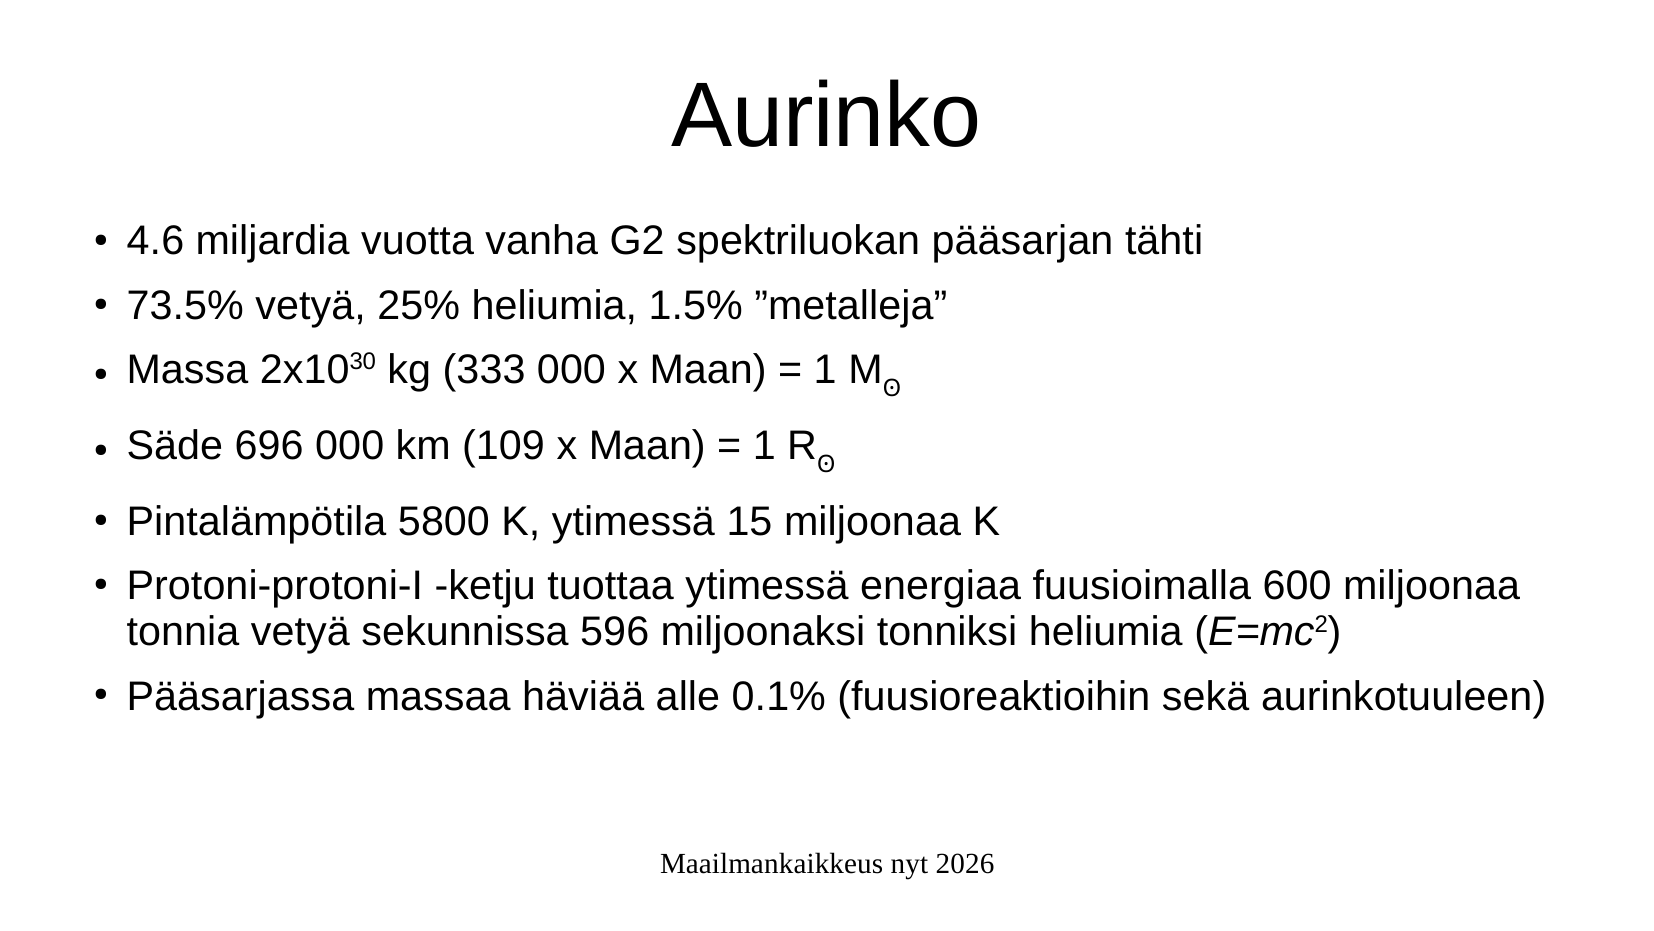

# Aurinko
4.6 miljardia vuotta vanha G2 spektriluokan pääsarjan tähti
73.5% vetyä, 25% heliumia, 1.5% ”metalleja”
Massa 2x1030 kg (333 000 x Maan) = 1 Mʘ
Säde 696 000 km (109 x Maan) = 1 Rʘ
Pintalämpötila 5800 K, ytimessä 15 miljoonaa K
Protoni-protoni-I -ketju tuottaa ytimessä energiaa fuusioimalla 600 miljoonaa tonnia vetyä sekunnissa 596 miljoonaksi tonniksi heliumia (E=mc2)
Pääsarjassa massaa häviää alle 0.1% (fuusioreaktioihin sekä aurinkotuuleen)